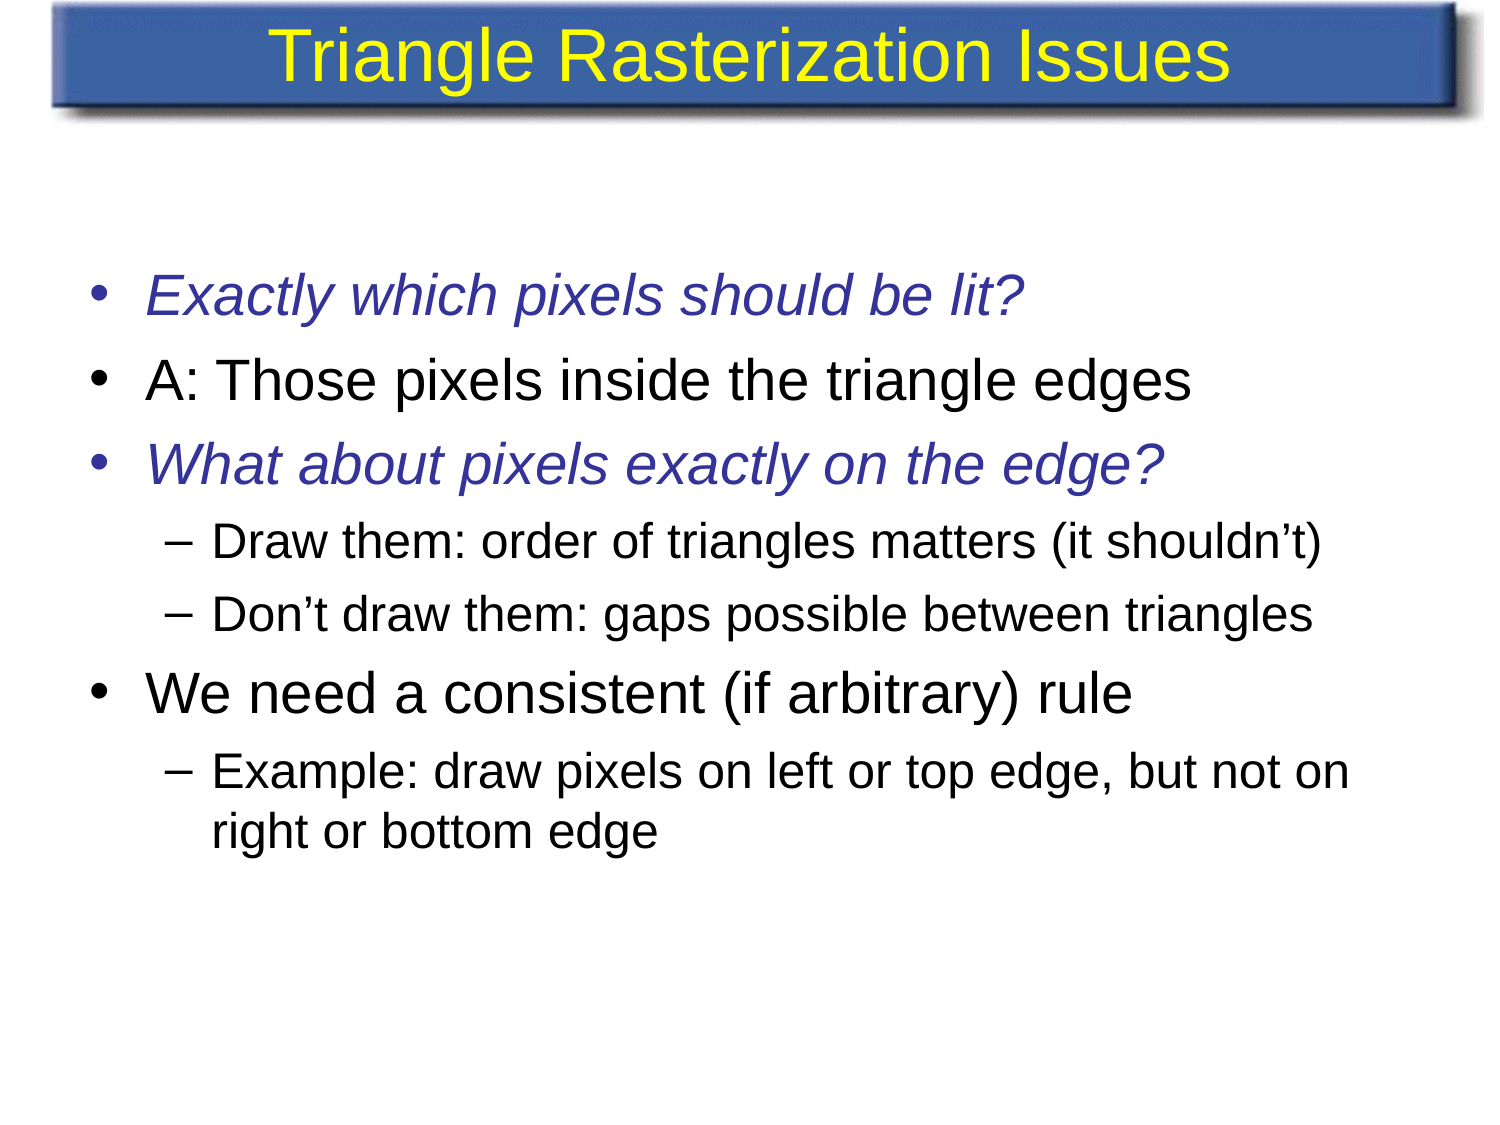

# Triangle Rasterization Issues
Exactly which pixels should be lit?
A: Those pixels inside the triangle edges
What about pixels exactly on the edge?
Draw them: order of triangles matters (it shouldn’t)
Don’t draw them: gaps possible between triangles
We need a consistent (if arbitrary) rule
Example: draw pixels on left or top edge, but not on right or bottom edge